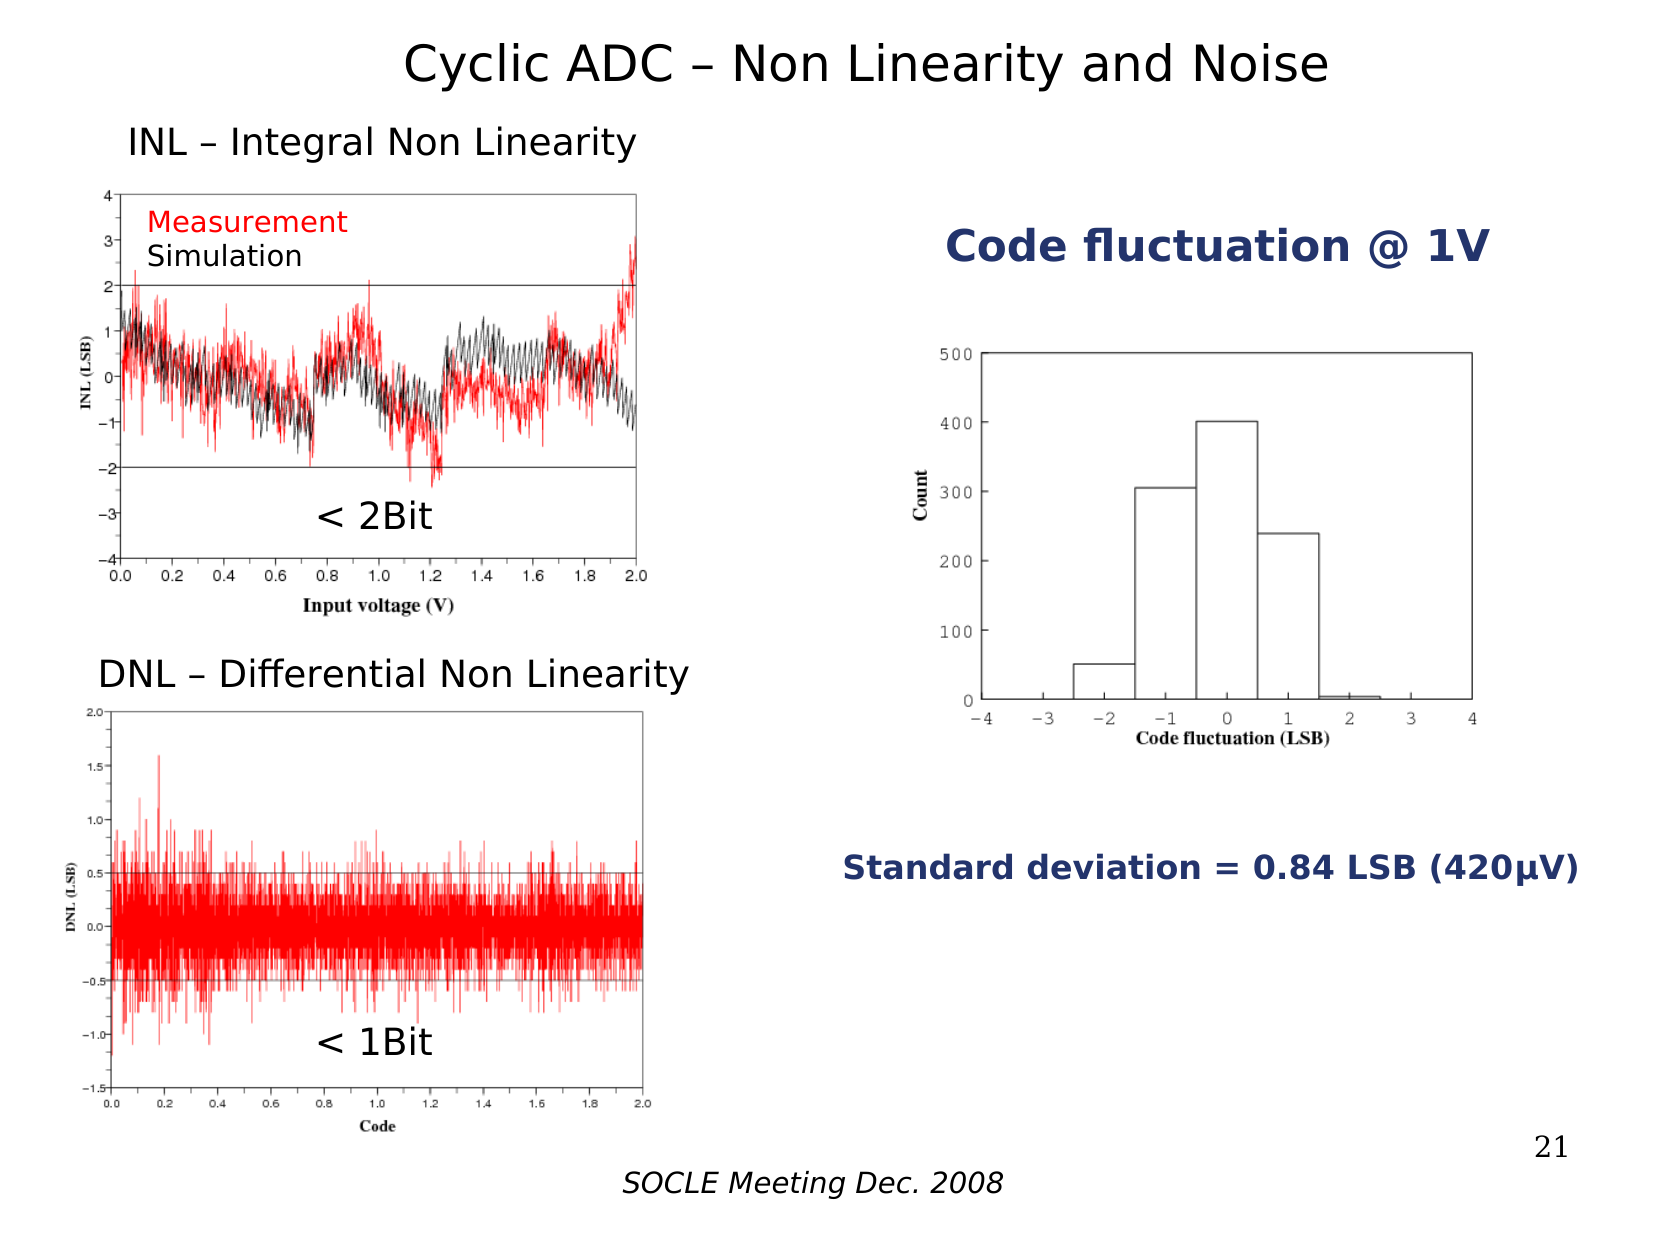

Cyclic ADC – Non Linearity and Noise
INL – Integral Non Linearity
Measurement
Simulation
Code fluctuation @ 1V
< 2Bit
DNL – Differential Non Linearity
Standard deviation = 0.84 LSB (420µV)
< 1Bit
21